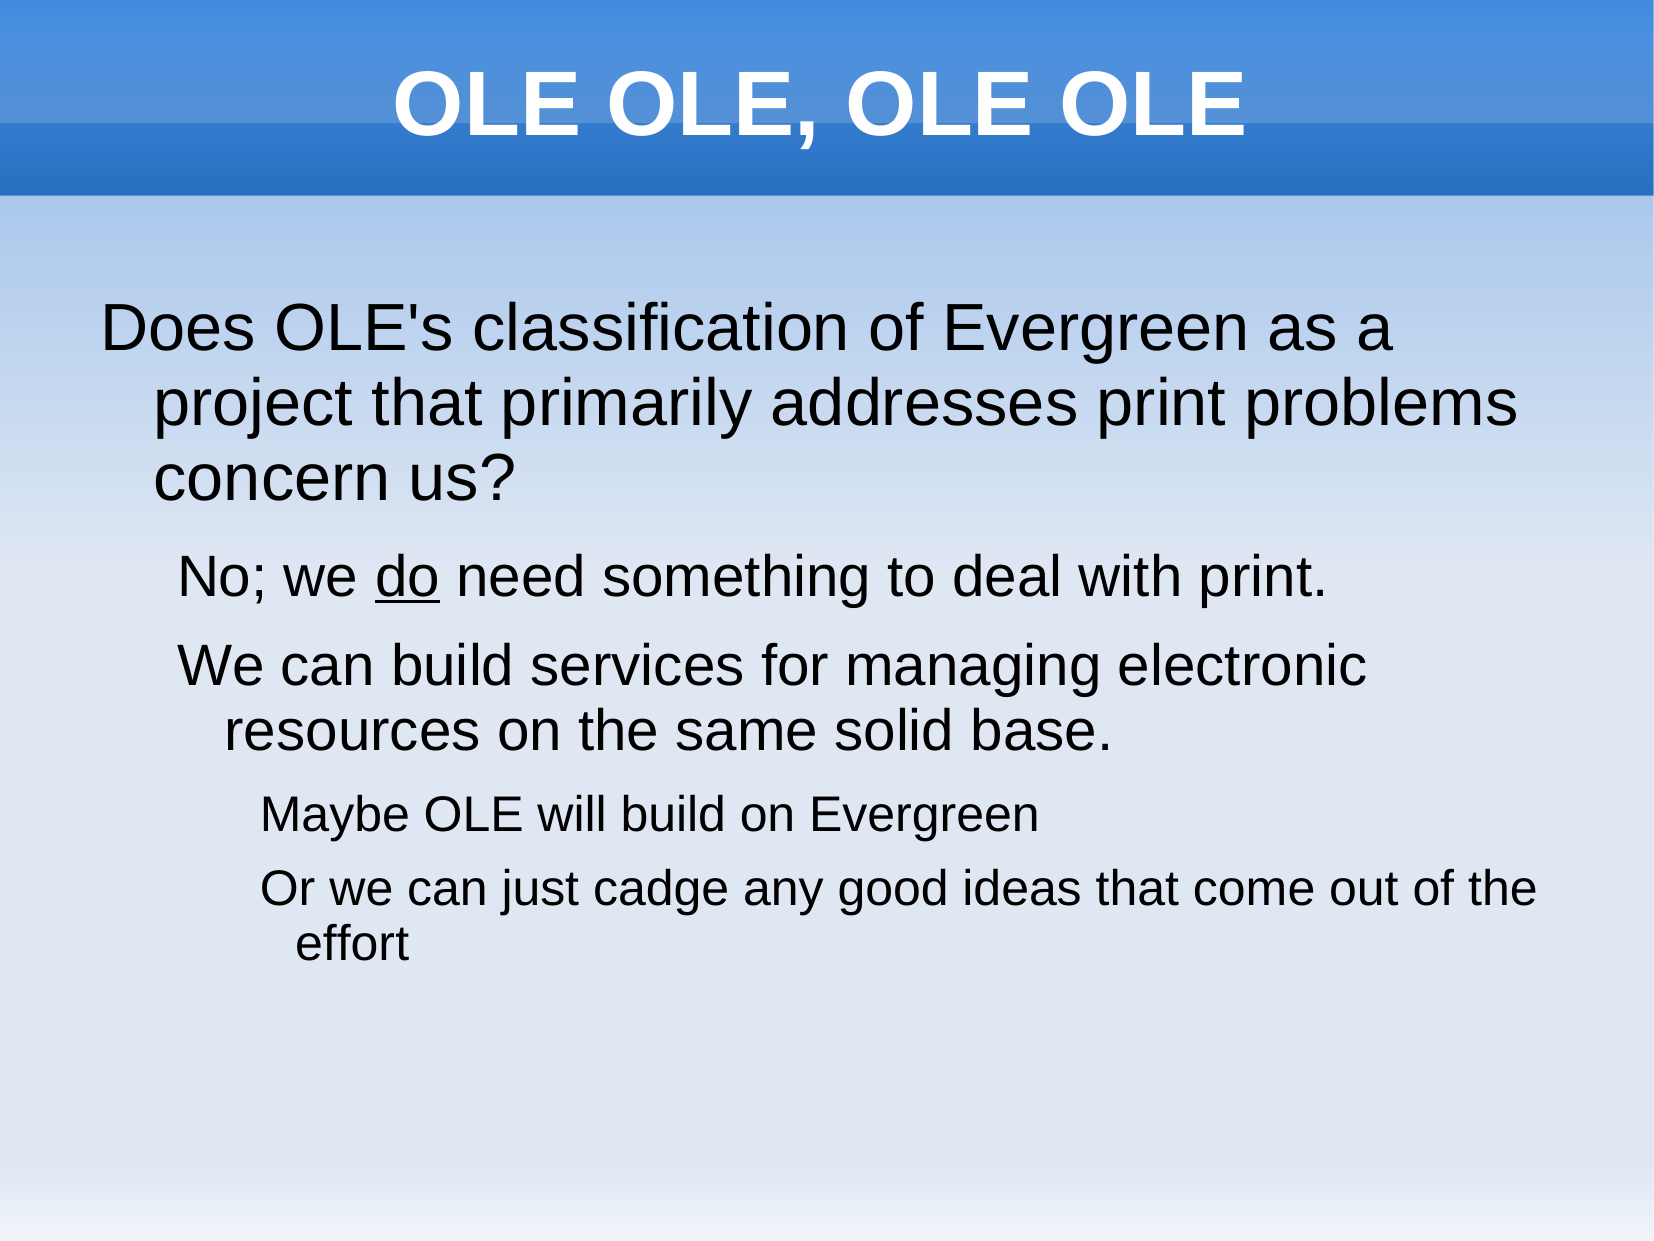

# OLE OLE, OLE OLE
Does OLE's classification of Evergreen as a project that primarily addresses print problems concern us?
No; we do need something to deal with print.
We can build services for managing electronic resources on the same solid base.
Maybe OLE will build on Evergreen
Or we can just cadge any good ideas that come out of the effort